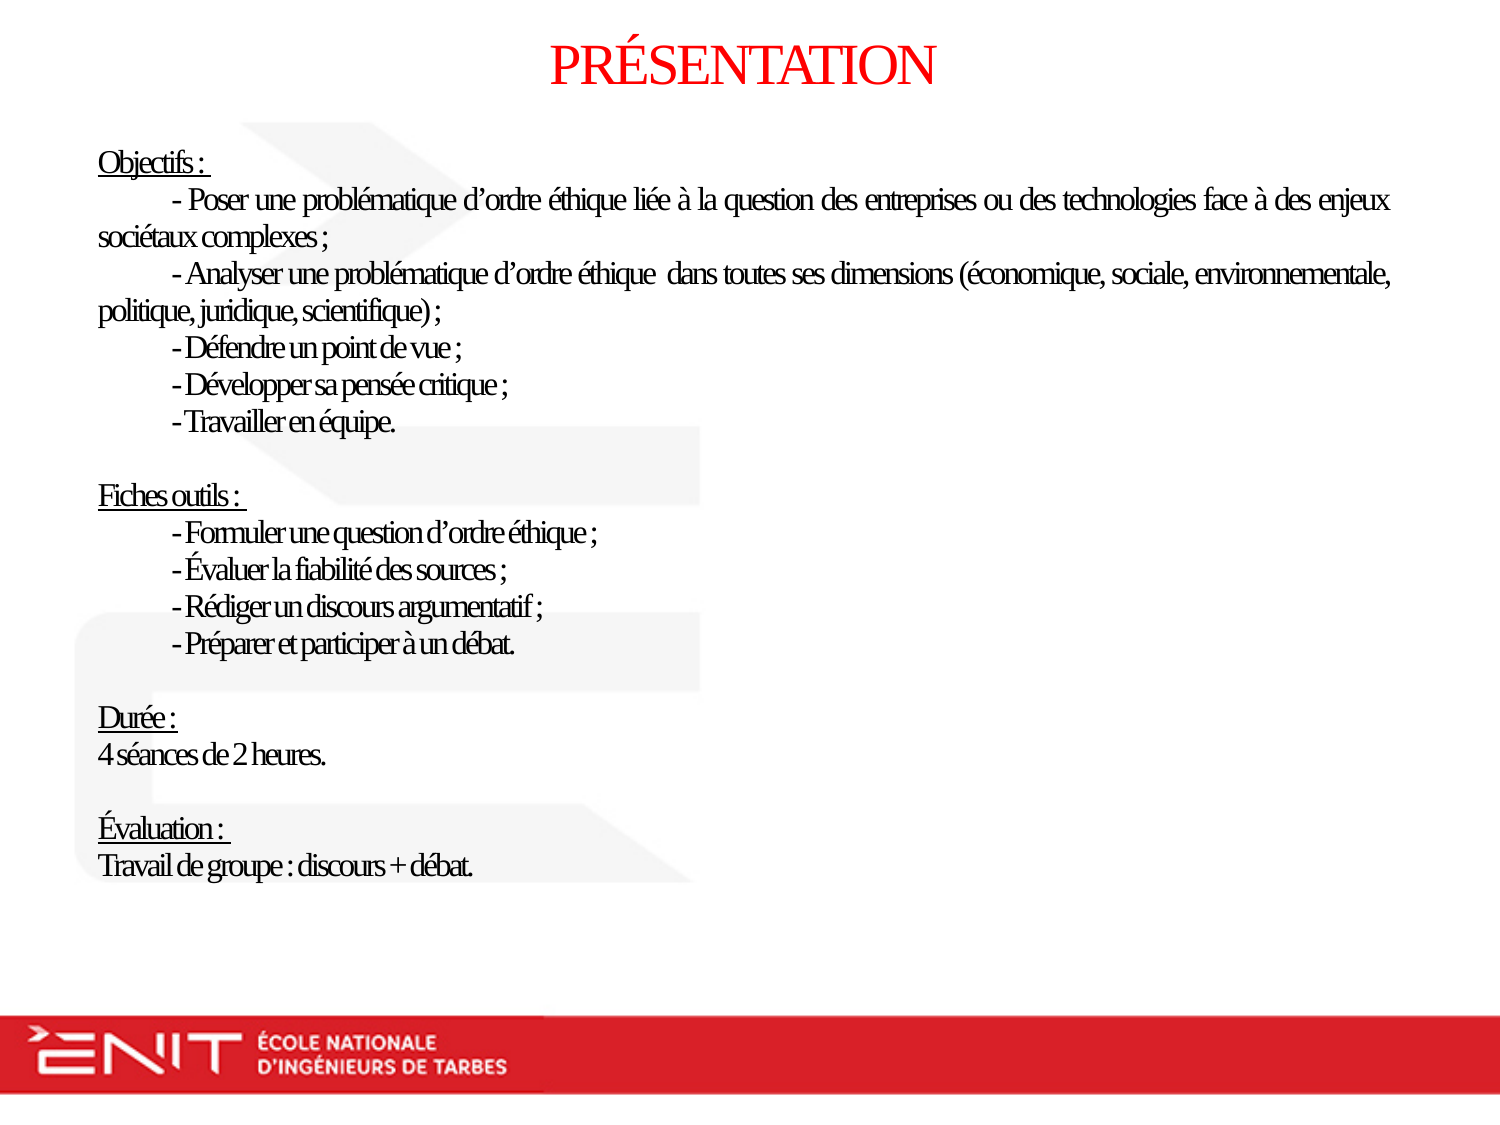

PRÉSENTATION
Objectifs :
	- Poser une problématique d’ordre éthique liée à la question des entreprises ou des technologies face à des enjeux sociétaux complexes ;
	- Analyser une problématique d’ordre éthique  dans toutes ses dimensions (économique, sociale, environnementale, politique, juridique, scientifique) ;
	- Défendre un point de vue ;
	- Développer sa pensée critique ;
	- Travailler en équipe.
Fiches outils :
	- Formuler une question d’ordre éthique ;
	- Évaluer la fiabilité des sources ;
	- Rédiger un discours argumentatif ;
	- Préparer et participer à un débat.
Durée :
4 séances de 2 heures.
Évaluation :
Travail de groupe : discours + débat.